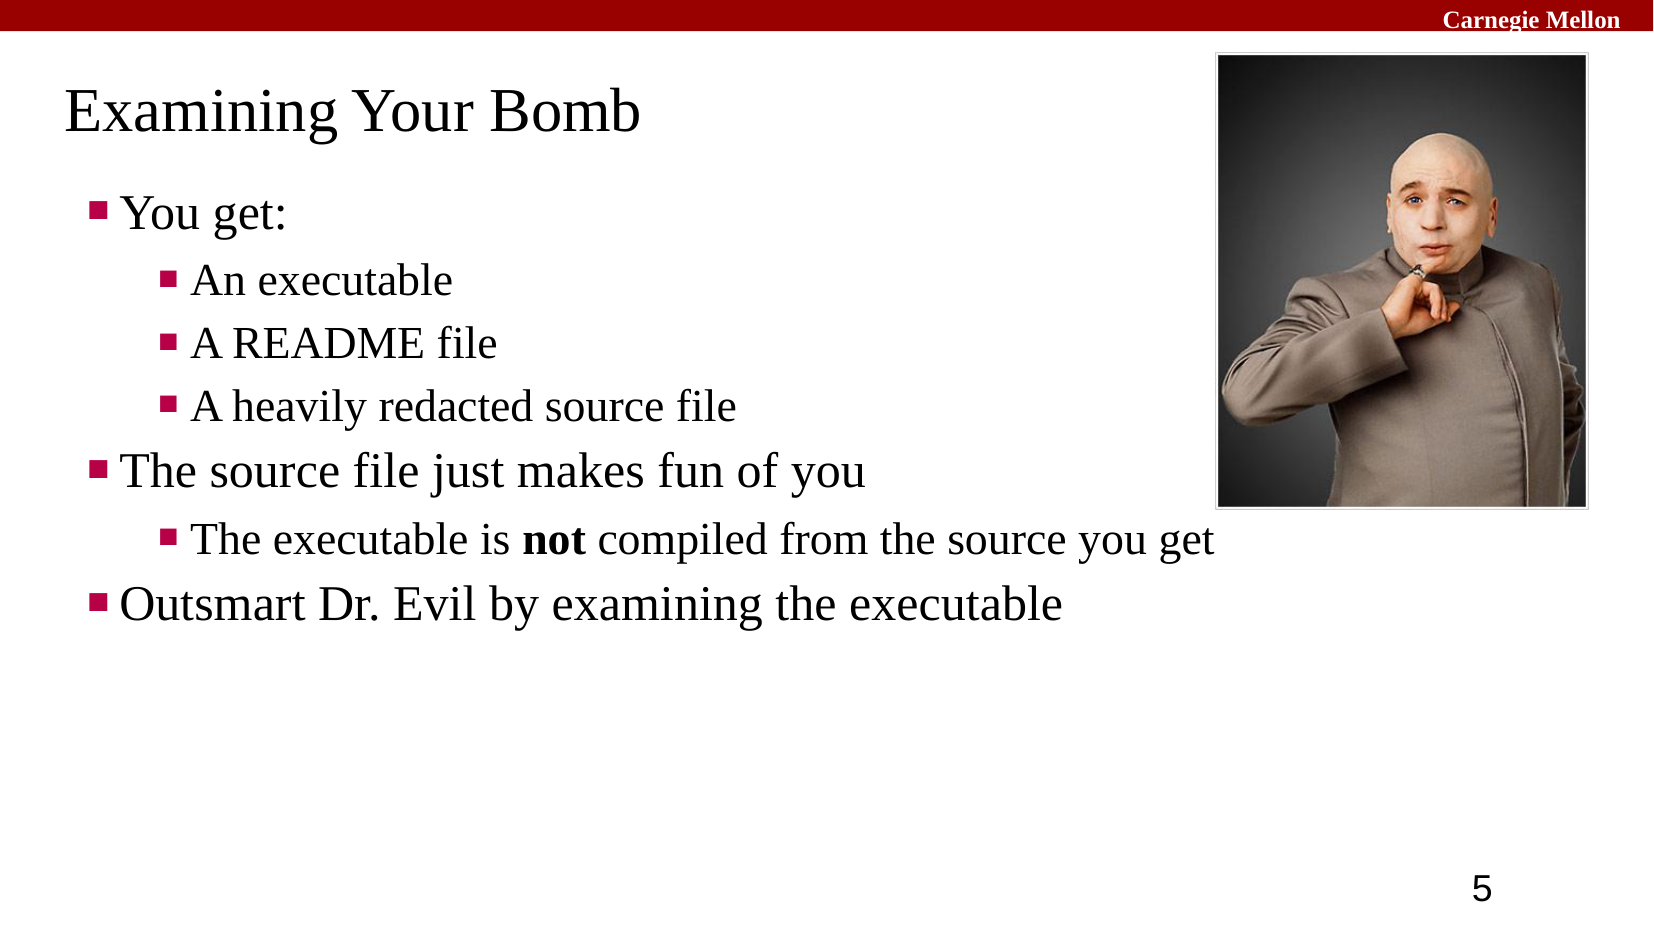

# Examining Your Bomb
You get:
An executable
A README file
A heavily redacted source file
The source file just makes fun of you
The executable is not compiled from the source you get
Outsmart Dr. Evil by examining the executable